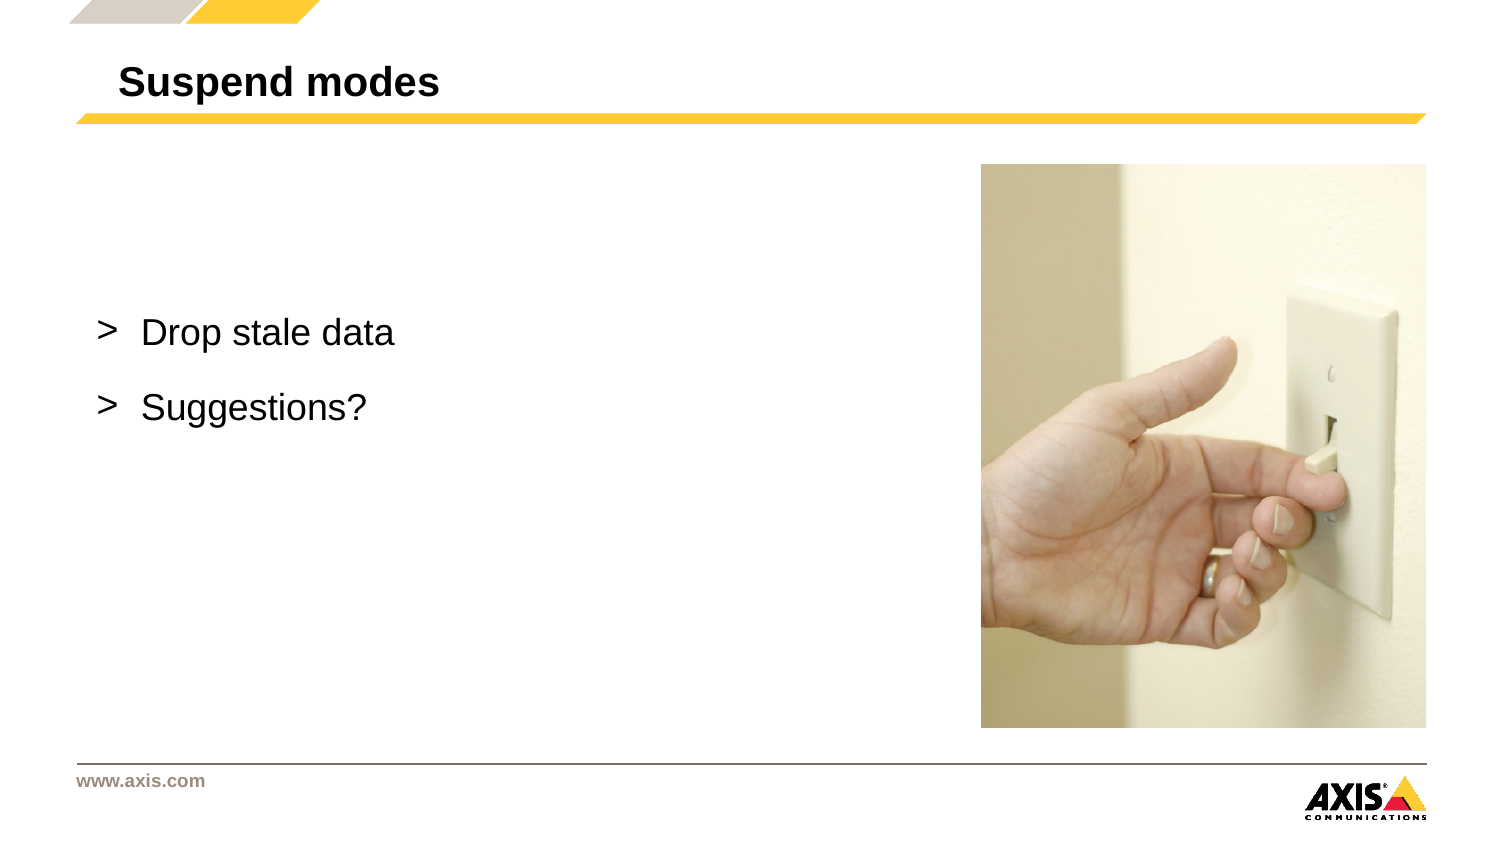

# Suspend modes
Drop stale data
Suggestions?